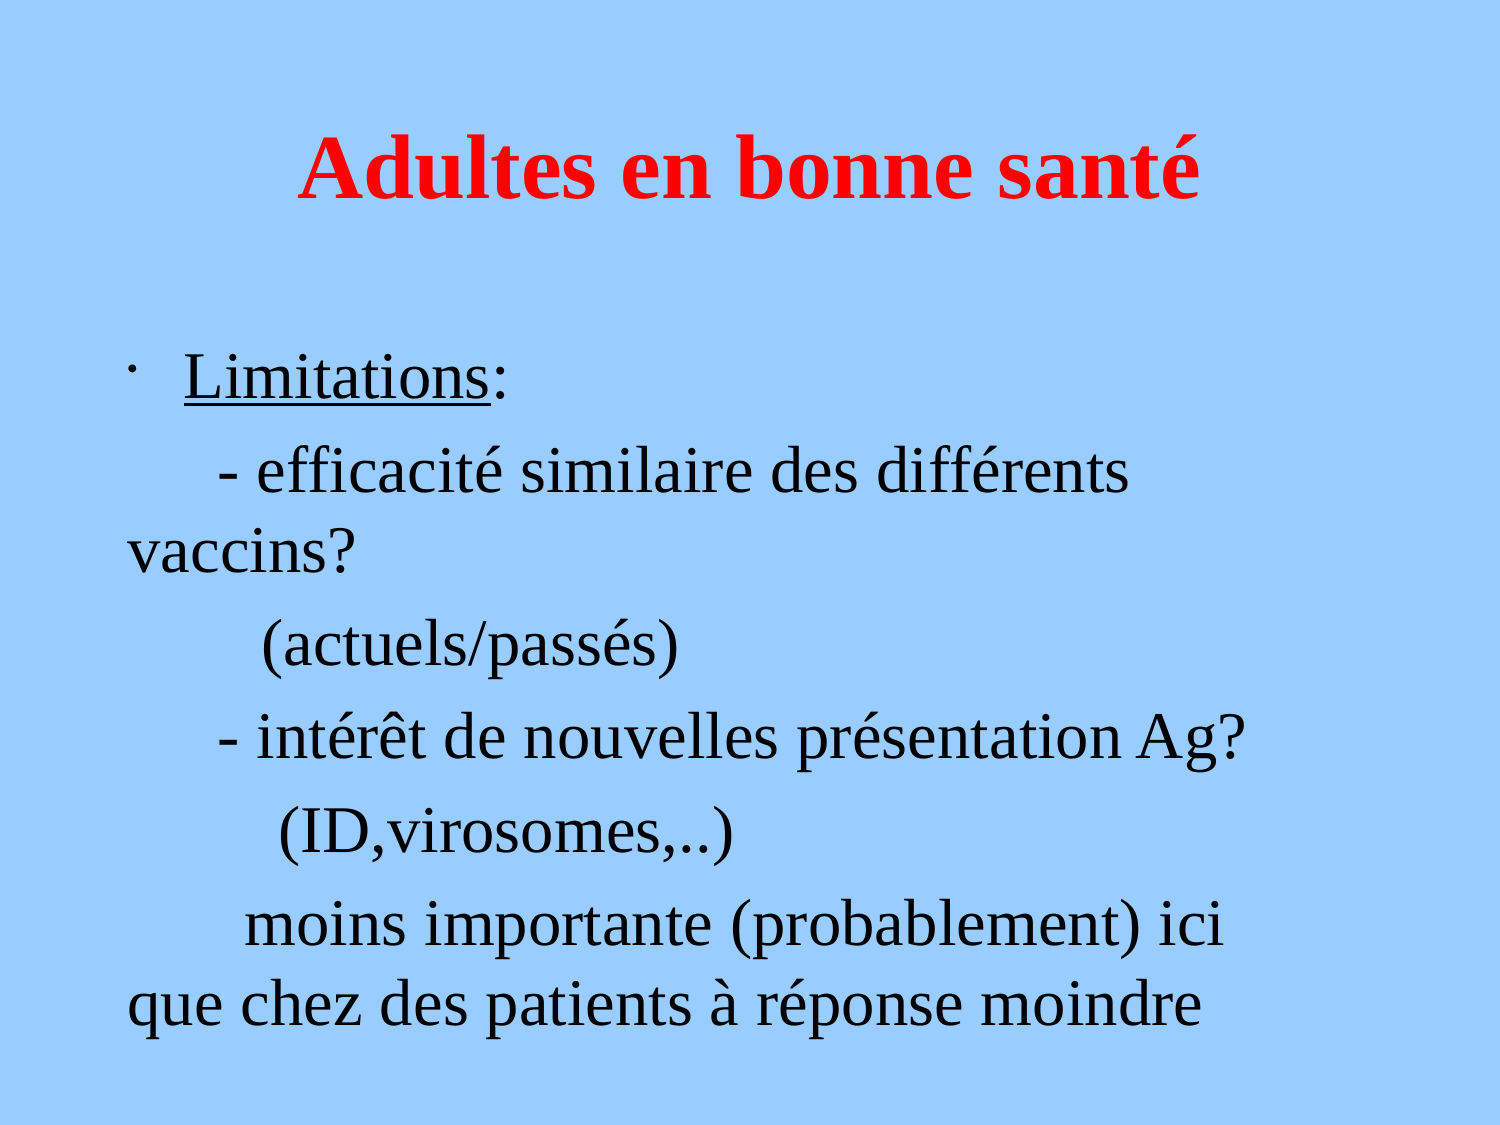

# Adultes en bonne santé
Limitations:
	 - efficacité similaire des différents vaccins?
 (actuels/passés)
	 - intérêt de nouvelles présentation Ag?
 (ID,virosomes,..)
 moins importante (probablement) ici		 que chez des patients à réponse moindre